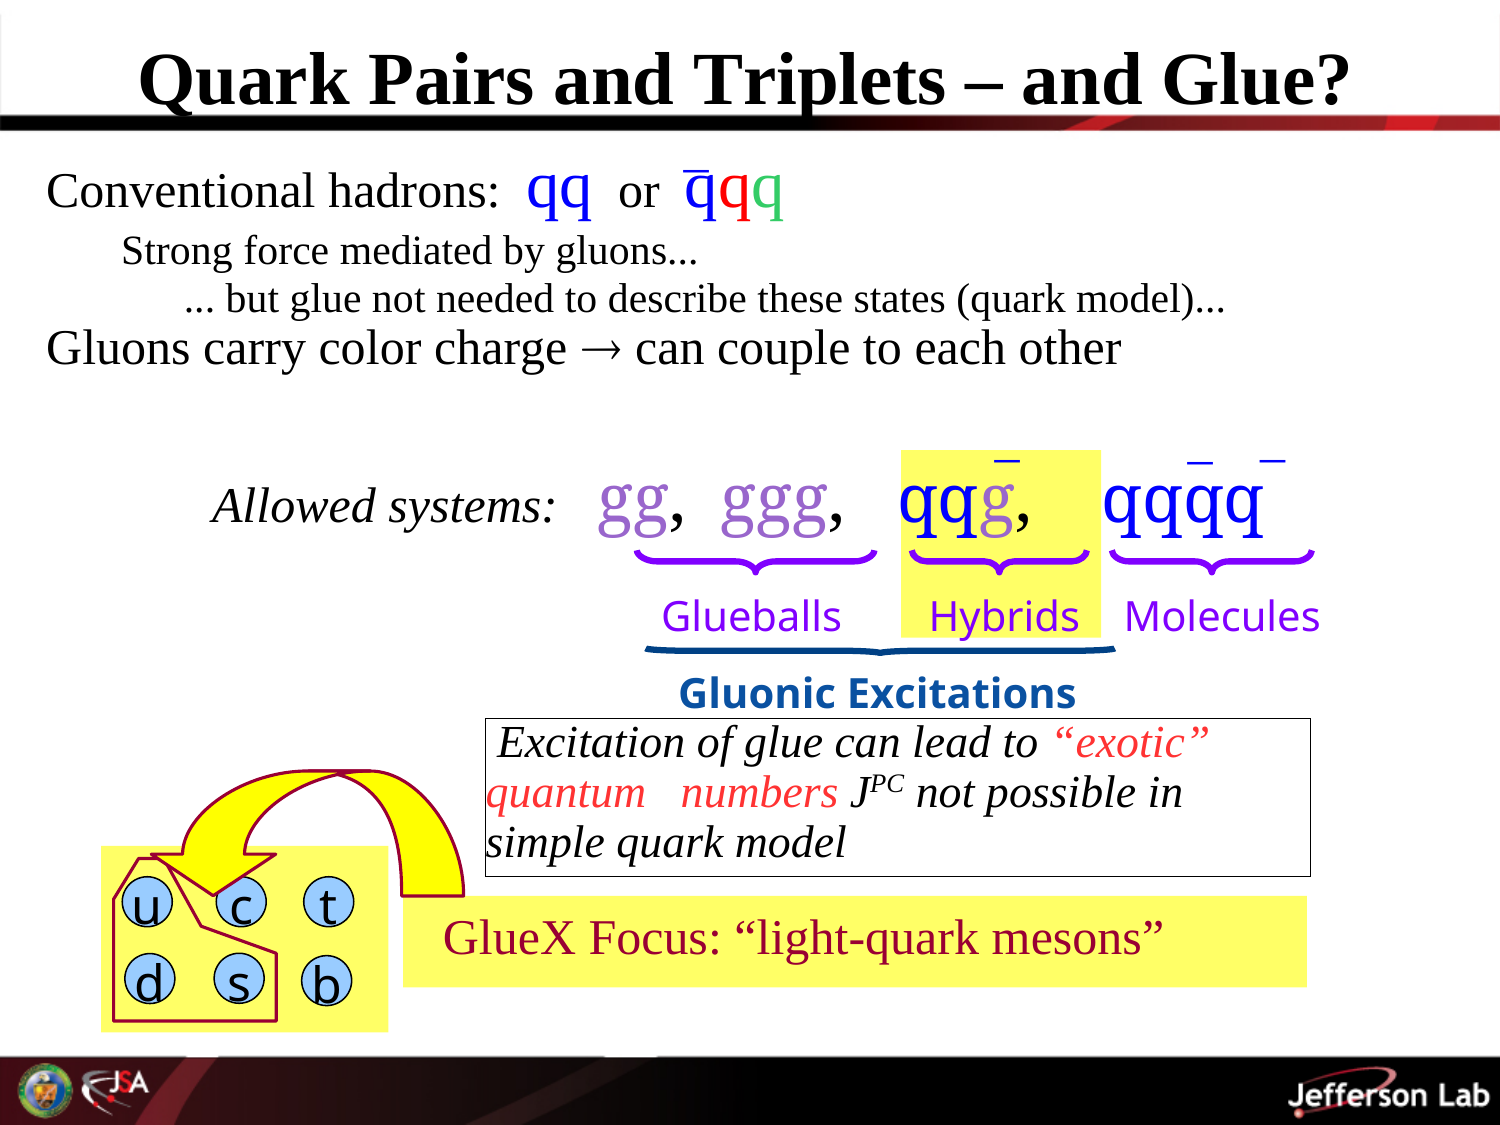

# Quark Pairs and Triplets – and Glue?
_
 Conventional hadrons: qq or qqq
 Strong force mediated by gluons...
	... but glue not needed to describe these states (quark model)...
 Gluons carry color charge  can couple to each other
_
_
_
Allowed systems: gg, ggg, qqg, qqqq
Glueballs
Hybrids
Molecules
Gluonic Excitations
 Excitation of glue can lead to “exotic” quantum numbers JPC not possible in simple quark model
u
c
t
s
d
b
 GlueX Focus: “light-quark mesons”